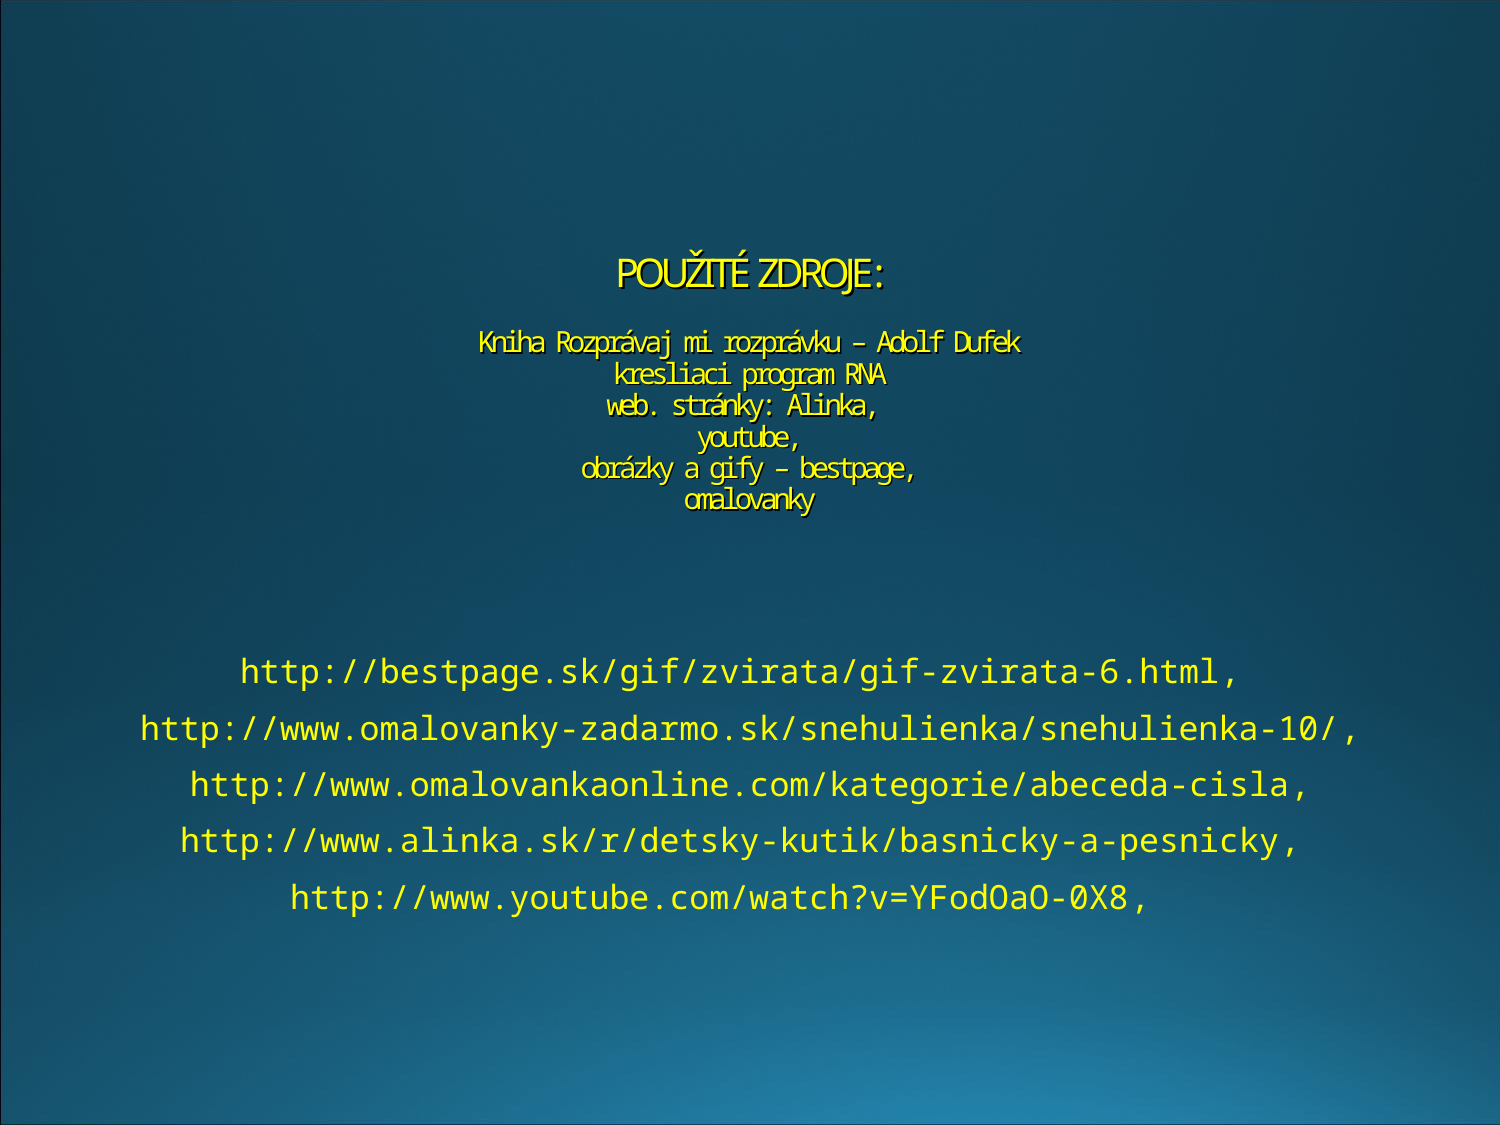

# POUŽITÉ ZDROJE : Kniha Rozprávaj mi rozprávku – Adolf Dufek kresliaci program RNA web. stránky: Alinka, youtube, obrázky a gify – bestpage, omalovanky
http://bestpage.sk/gif/zvirata/gif-zvirata-6.html,
http://www.omalovanky-zadarmo.sk/snehulienka/snehulienka-10/,
http://www.omalovankaonline.com/kategorie/abeceda-cisla,
http://www.alinka.sk/r/detsky-kutik/basnicky-a-pesnicky,
http://www.youtube.com/watch?v=YFodOaO-0X8,